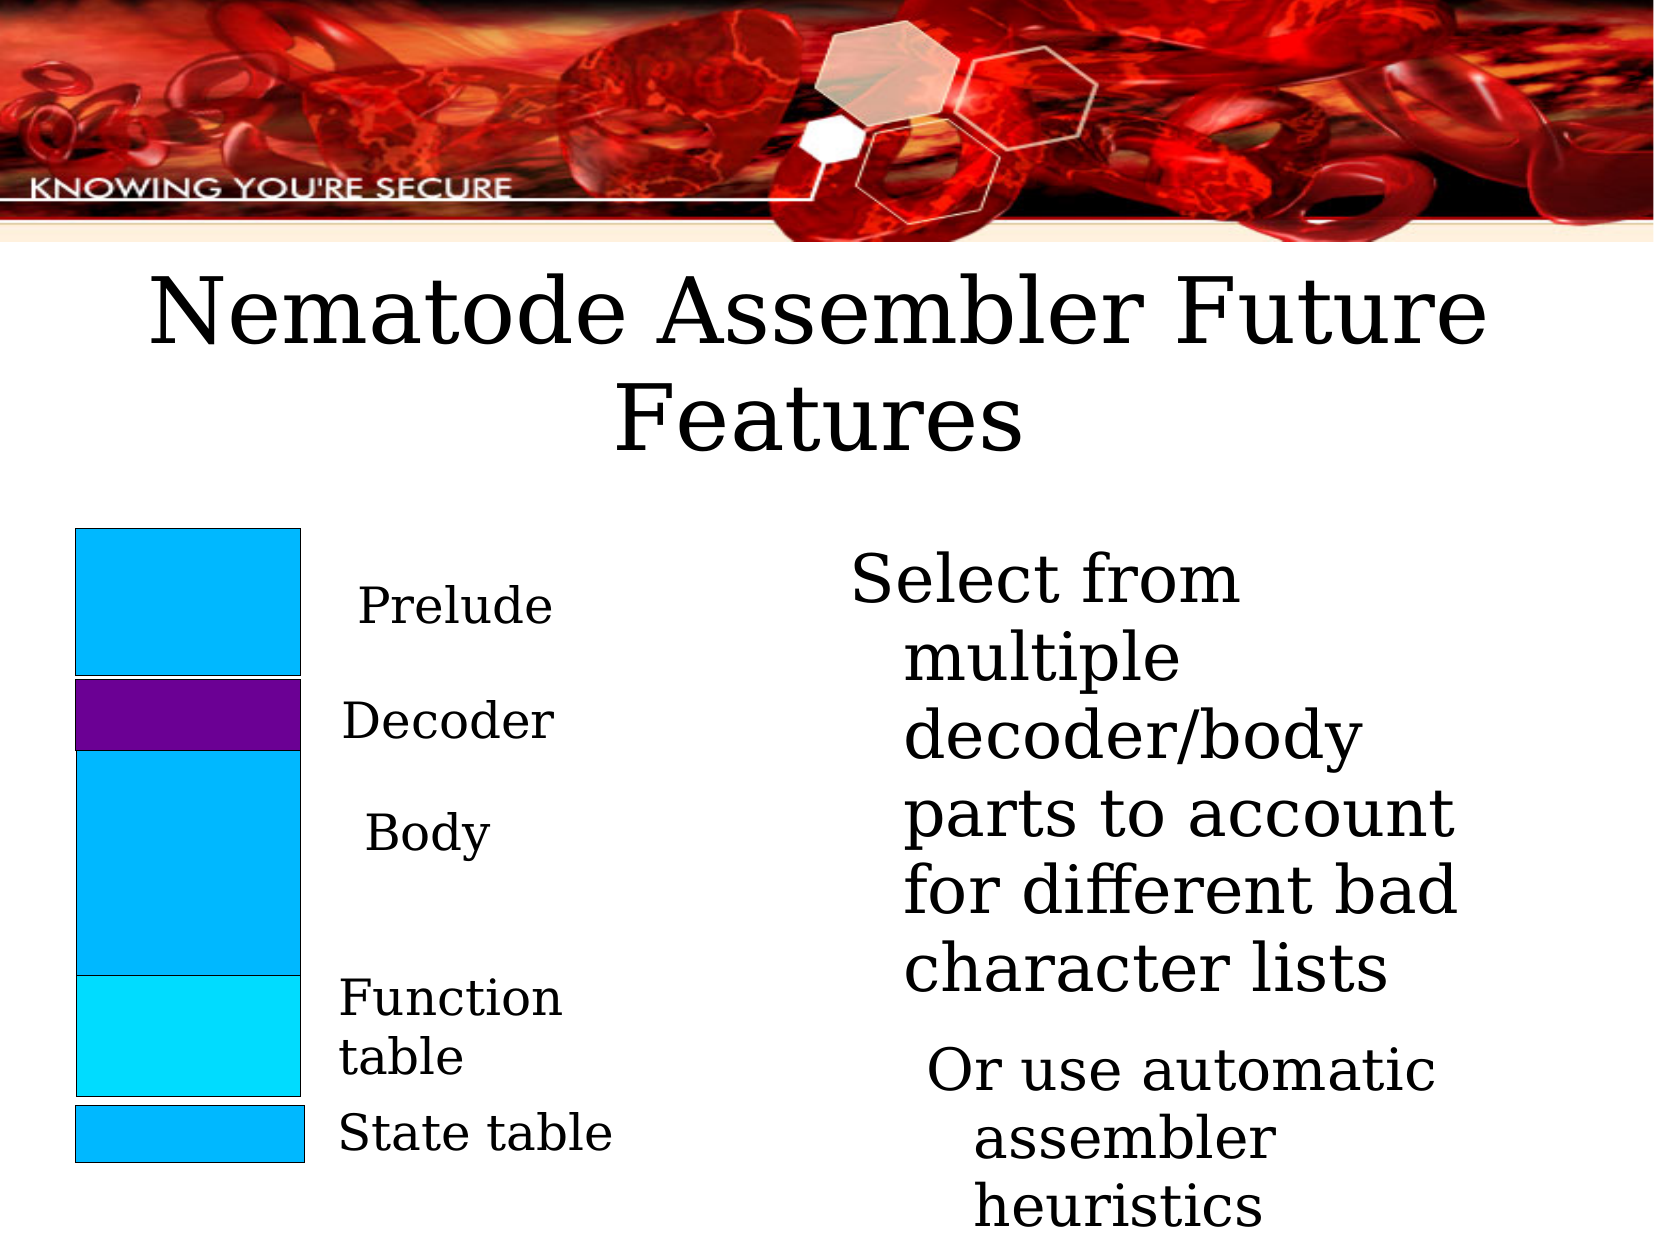

# Nematode Assembler Future Features
Select from multiple decoder/body parts to account for different bad character lists
Or use automatic assembler heuristics
Prelude
Decoder
Body
Function table
State table